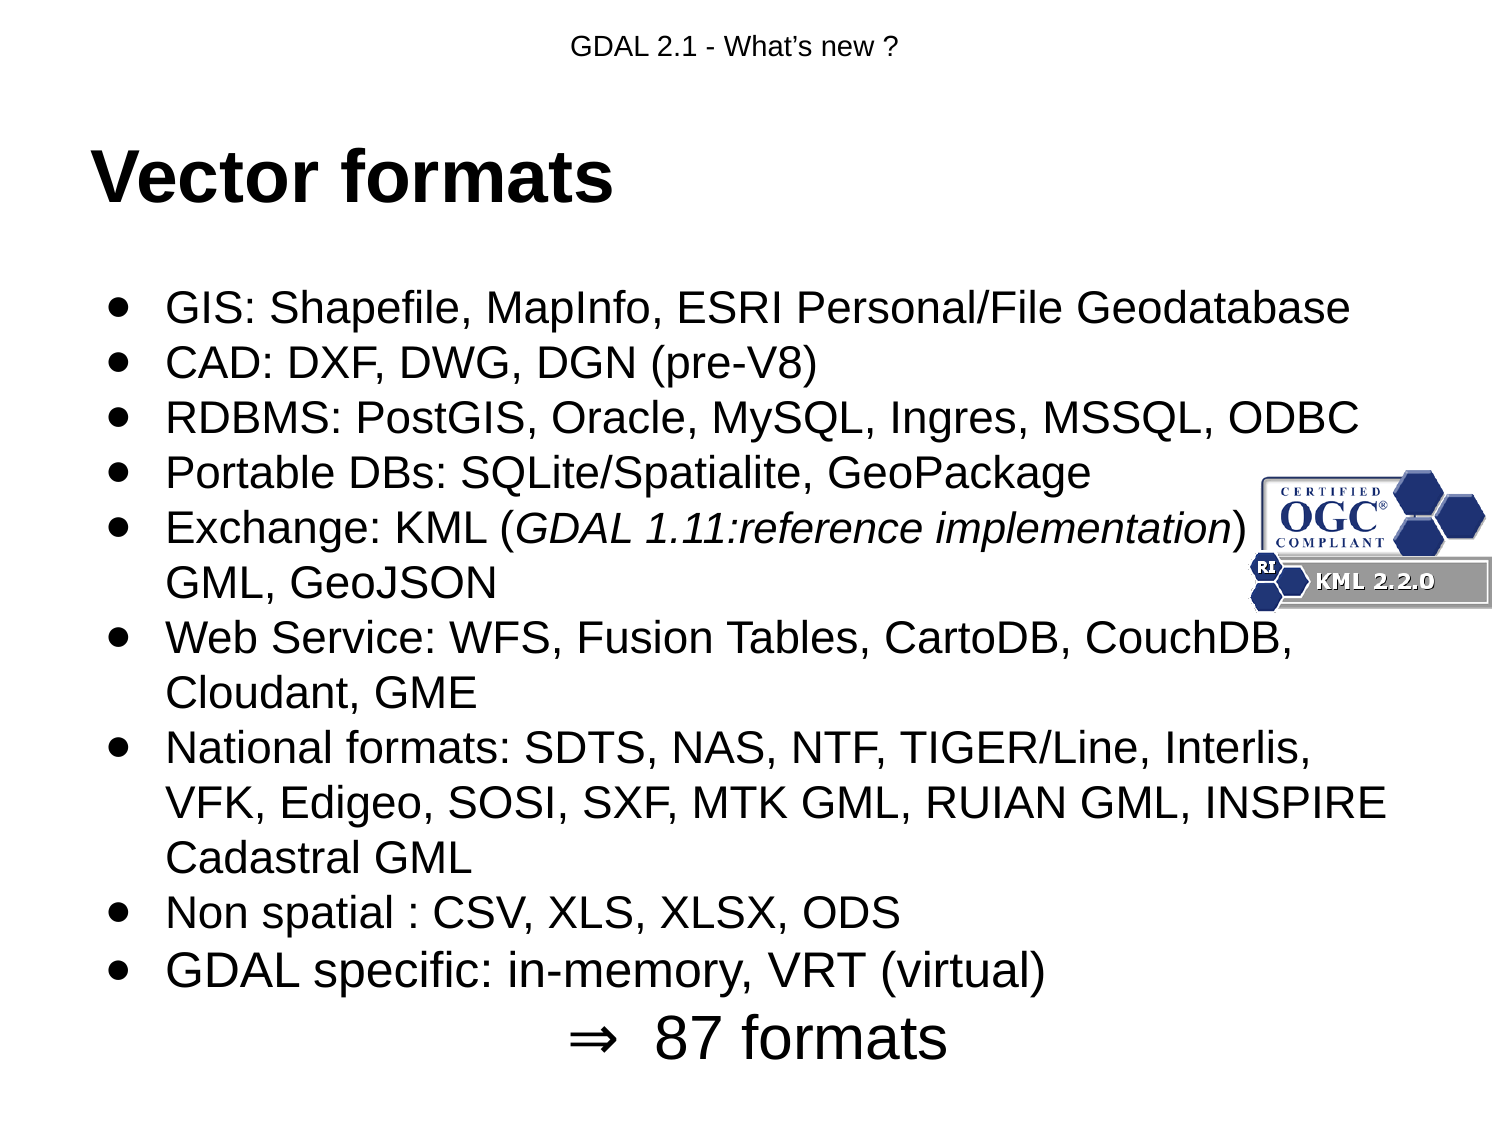

# Vector formats
GIS: Shapefile, MapInfo, ESRI Personal/File Geodatabase
CAD: DXF, DWG, DGN (pre-V8)
RDBMS: PostGIS, Oracle, MySQL, Ingres, MSSQL, ODBC
Portable DBs: SQLite/Spatialite, GeoPackage
Exchange: KML (GDAL 1.11:reference implementation)
GML, GeoJSON
Web Service: WFS, Fusion Tables, CartoDB, CouchDB, Cloudant, GME
National formats: SDTS, NAS, NTF, TIGER/Line, Interlis, VFK, Edigeo, SOSI, SXF, MTK GML, RUIAN GML, INSPIRE Cadastral GML
Non spatial : CSV, XLS, XLSX, ODS
GDAL specific: in-memory, VRT (virtual)
 ⇒ 87 formats